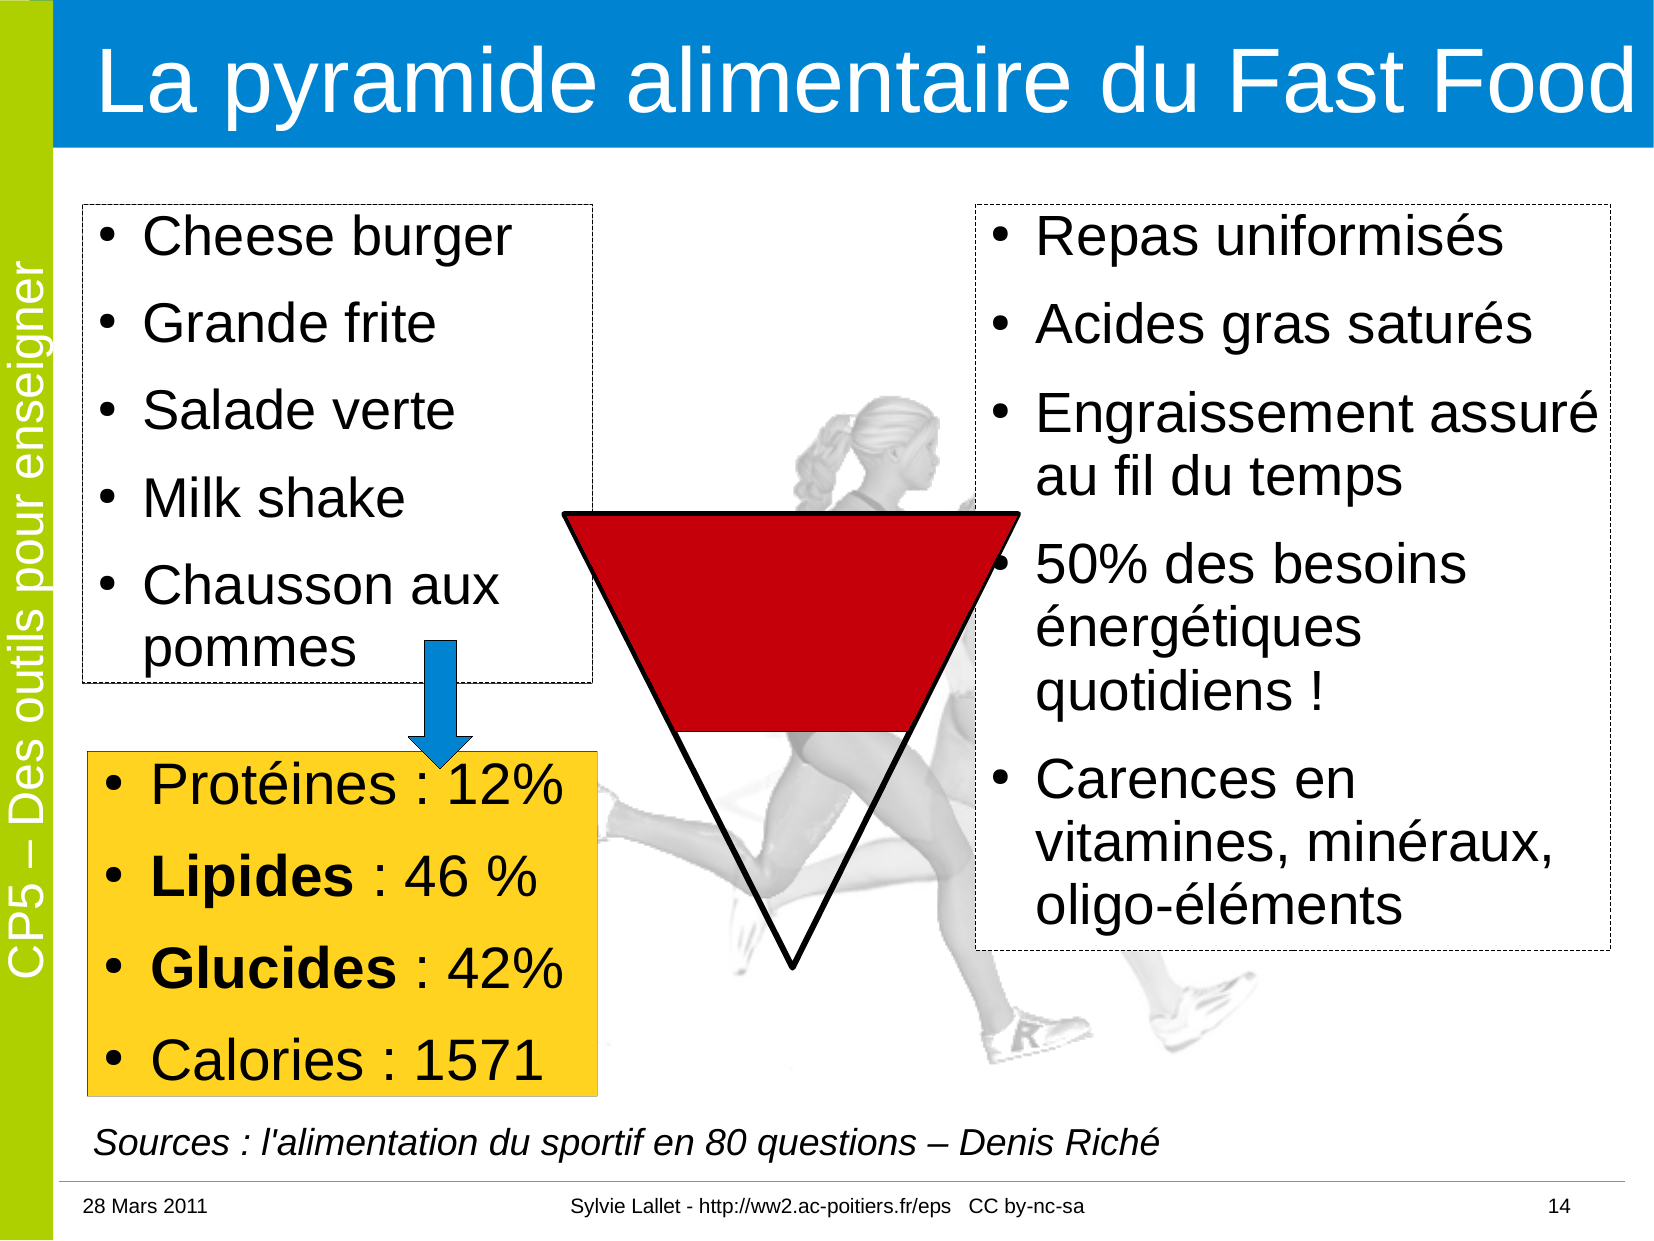

# La pyramide alimentaire du Fast Food
Repas uniformisés
Acides gras saturés
Engraissement assuré au fil du temps
50% des besoins énergétiques quotidiens !
Carences en vitamines, minéraux, oligo-éléments
Cheese burger
Grande frite
Salade verte
Milk shake
Chausson aux pommes
Protéines : 12%
Lipides : 46 %
Glucides : 42%
Calories : 1571
Sources : l'alimentation du sportif en 80 questions – Denis Riché
28 Mars 2011
Sylvie Lallet - http://ww2.ac-poitiers.fr/eps CC by-nc-sa
14